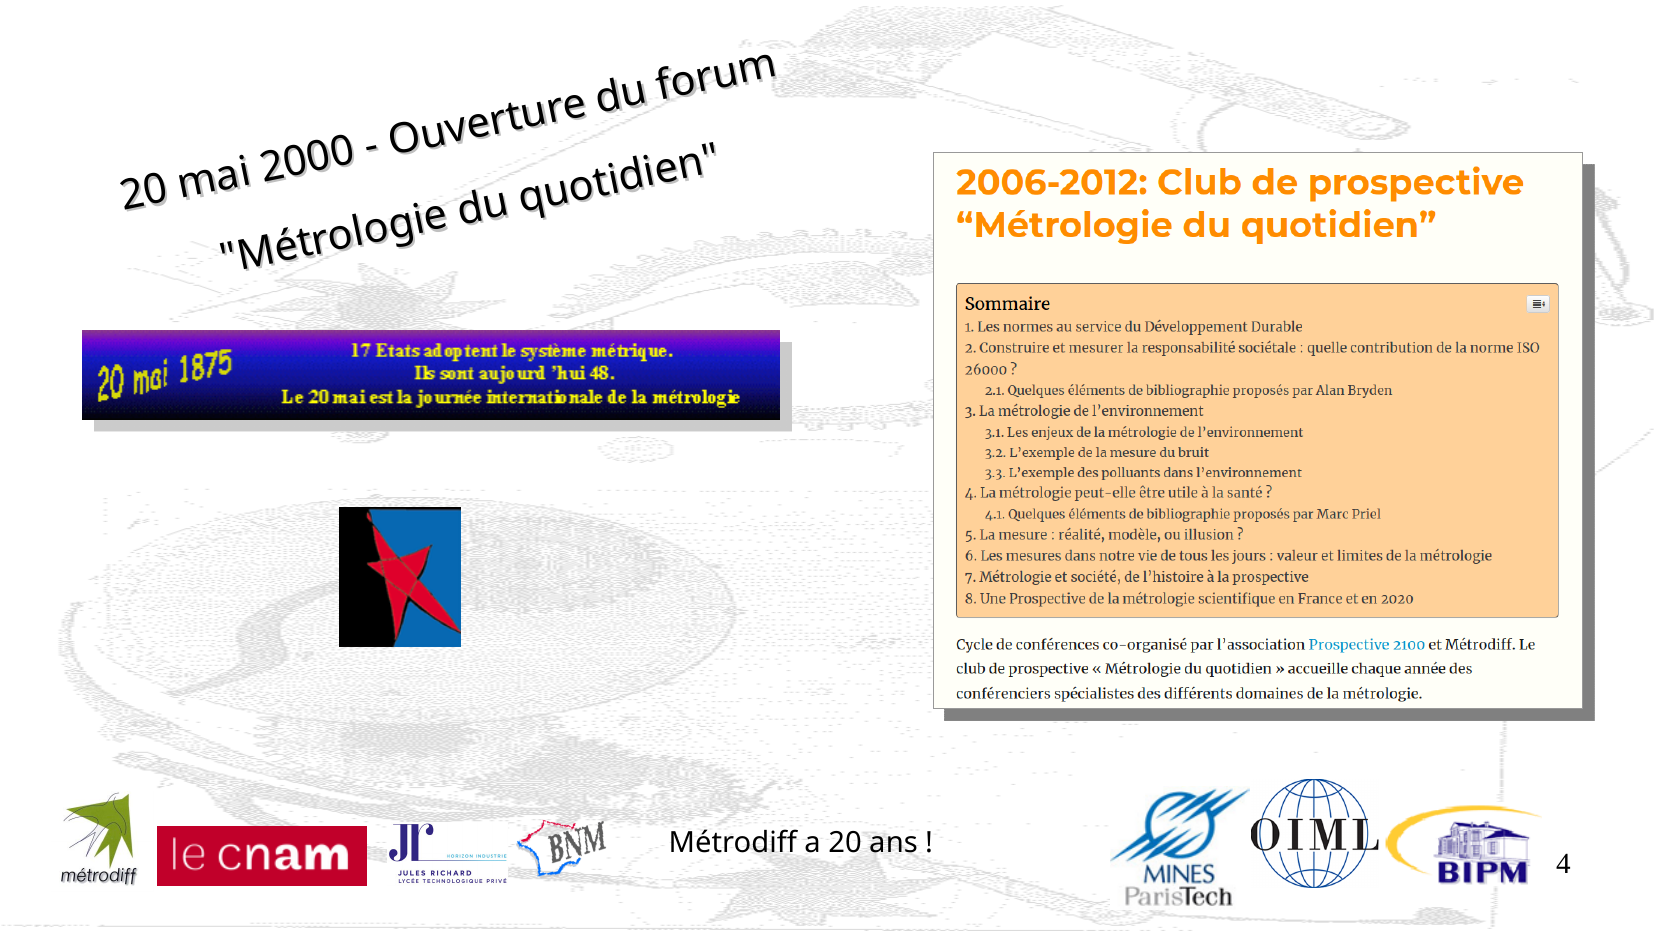

20 mai 2000 - Ouverture du forum
"Métrologie du quotidien"
 Métrodiff a 20 ans !
4